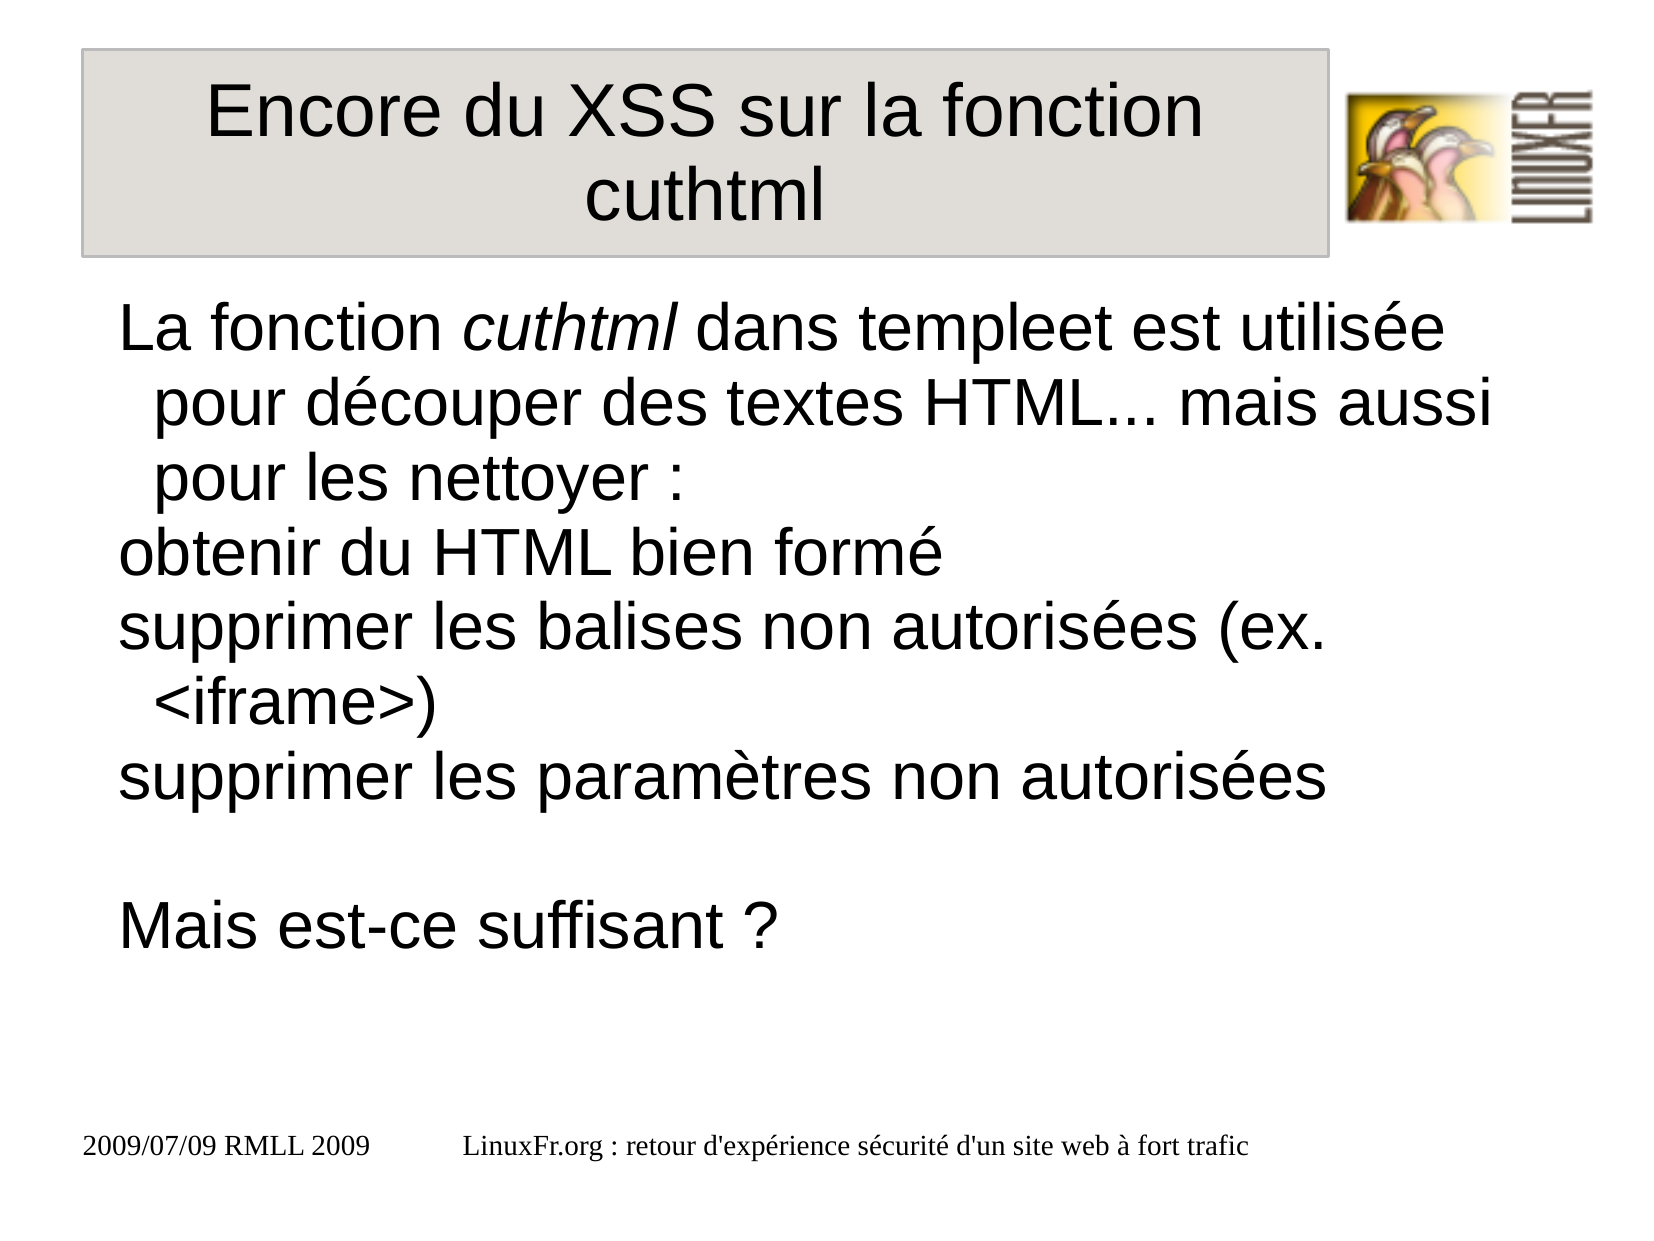

# Encore du XSS sur la fonction cuthtml
La fonction cuthtml dans templeet est utilisée pour découper des textes HTML... mais aussi pour les nettoyer :
obtenir du HTML bien formé
supprimer les balises non autorisées (ex. <iframe>)
supprimer les paramètres non autorisées
Mais est-ce suffisant ?